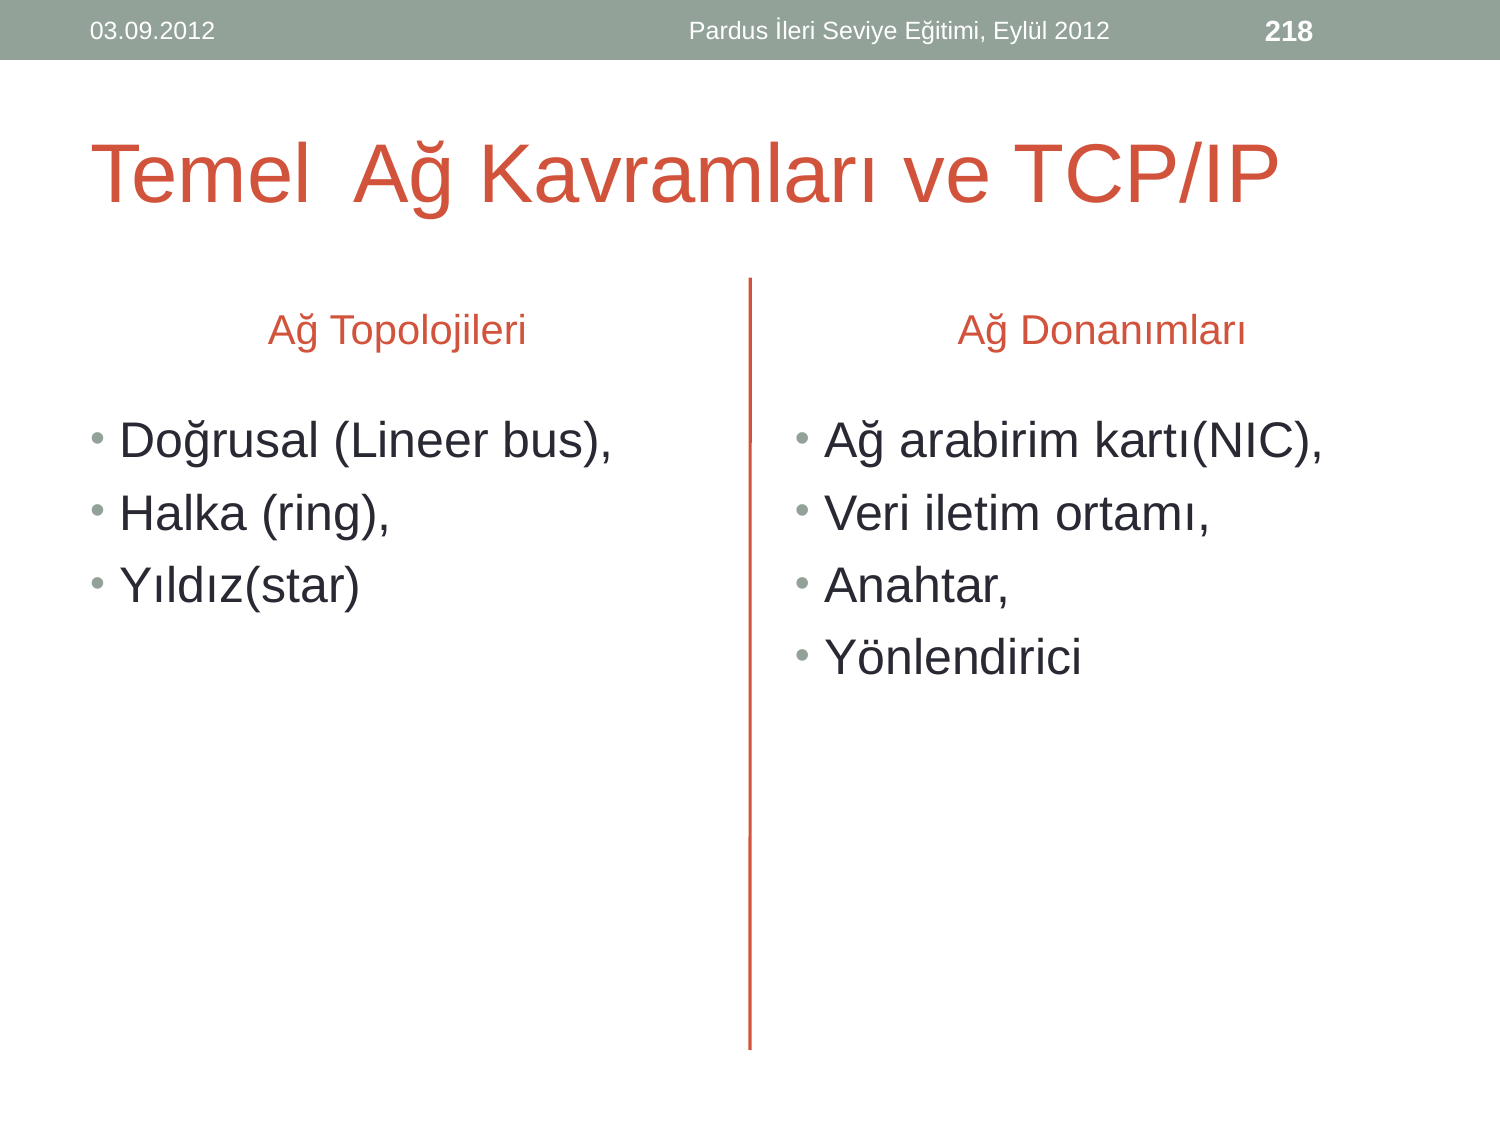

03.09.2012
Pardus İleri Seviye Eğitimi, Eylül 2012
# Temel Ağ Kavramları ve TCP/IP
Ağ Topolojileri
Ağ Donanımları
Doğrusal (Lineer bus),
Halka (ring),
Yıldız(star)
Ağ arabirim kartı(NIC),
Veri iletim ortamı,
Anahtar,
Yönlendirici